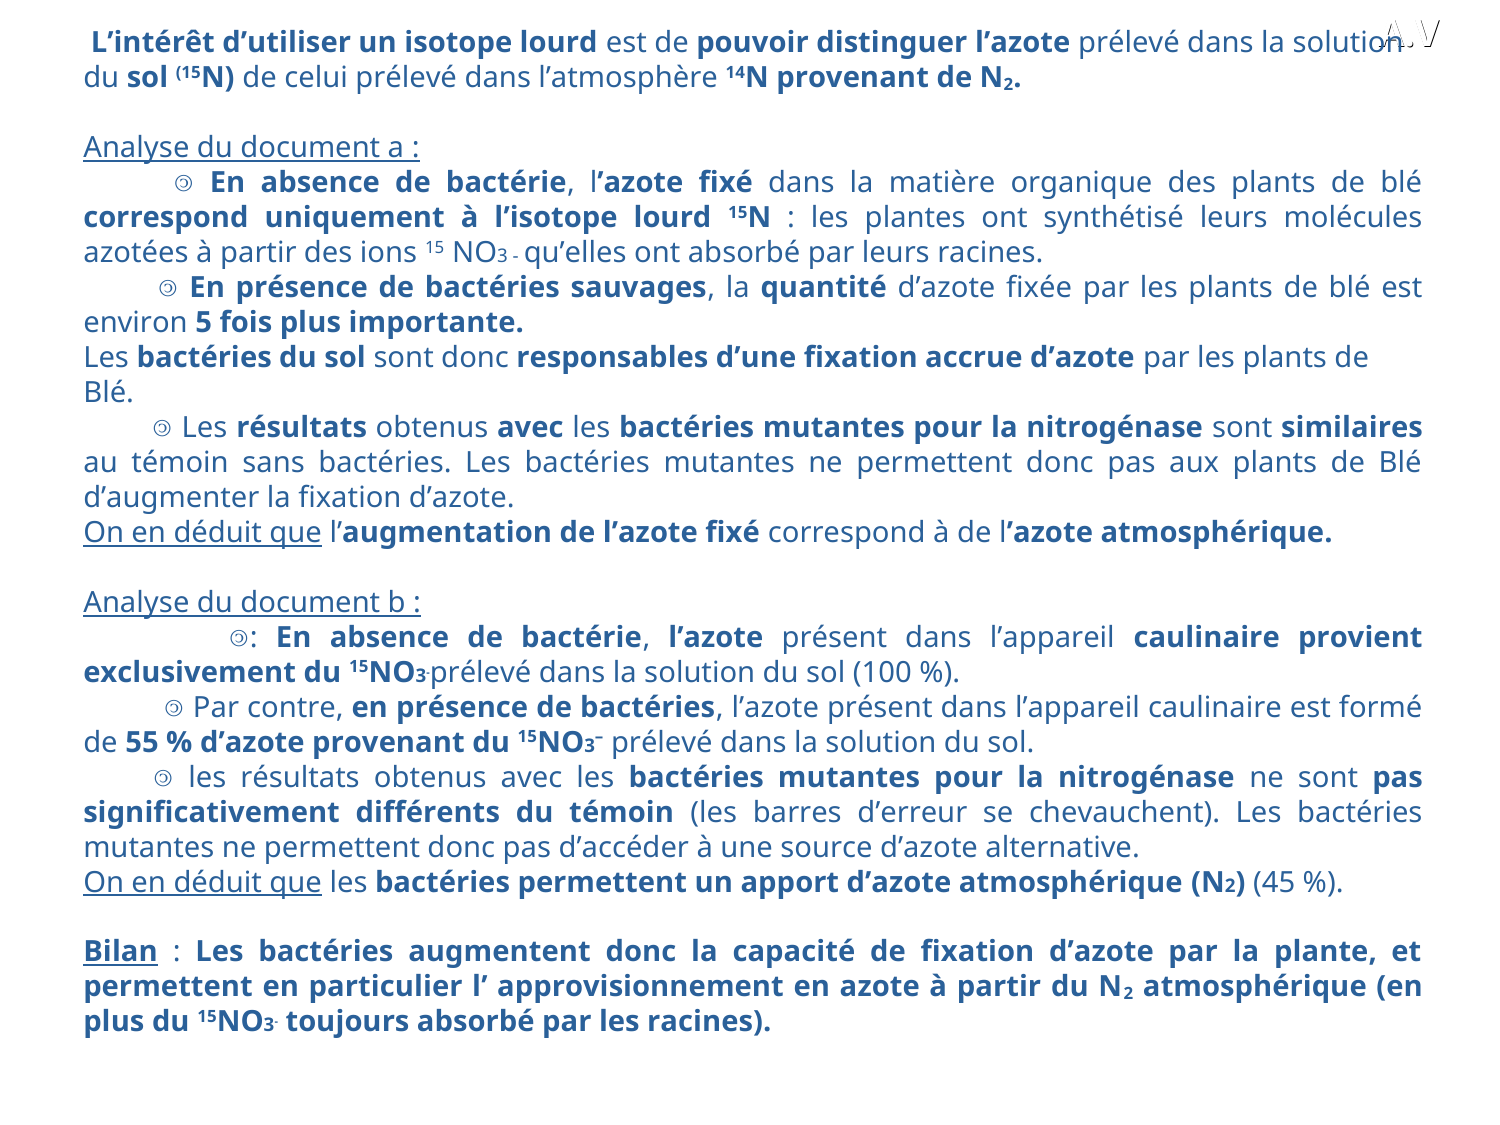

A.V
 L’intérêt d’utiliser un isotope lourd est de pouvoir distinguer l’azote prélevé dans la solution du sol (15N) de celui prélevé dans l’atmosphère 14N provenant de N2.
Analyse du document a :
  En absence de bactérie, l’azote fixé dans la matière organique des plants de blé correspond uniquement à l’isotope lourd 15N : les plantes ont synthétisé leurs molécules azotées à partir des ions 15 NO3 - qu’elles ont absorbé par leurs racines.
  En présence de bactéries sauvages, la quantité d’azote fixée par les plants de blé est environ 5 fois plus importante.
Les bactéries du sol sont donc responsables d’une fixation accrue d’azote par les plants de Blé.
  Les résultats obtenus avec les bactéries mutantes pour la nitrogénase sont similaires au témoin sans bactéries. Les bactéries mutantes ne permettent donc pas aux plants de Blé d’augmenter la fixation d’azote.
On en déduit que l’augmentation de l’azote fixé correspond à de l’azote atmosphérique.
Analyse du document b :
 : En absence de bactérie, l’azote présent dans l’appareil caulinaire provient exclusivement du 15NO3-prélevé dans la solution du sol (100 %).
  Par contre, en présence de bactéries, l’azote présent dans l’appareil caulinaire est formé de 55 % d’azote provenant du 15NO3– prélevé dans la solution du sol.
  les résultats obtenus avec les bactéries mutantes pour la nitrogénase ne sont pas significativement différents du témoin (les barres d’erreur se chevauchent). Les bactéries mutantes ne permettent donc pas d’accéder à une source d’azote alternative.
On en déduit que les bactéries permettent un apport d’azote atmosphérique (N2) (45 %).
Bilan : Les bactéries augmentent donc la capacité de fixation d’azote par la plante, et permettent en particulier l’ approvisionnement en azote à partir du N2 atmosphérique (en plus du 15NO3- toujours absorbé par les racines).